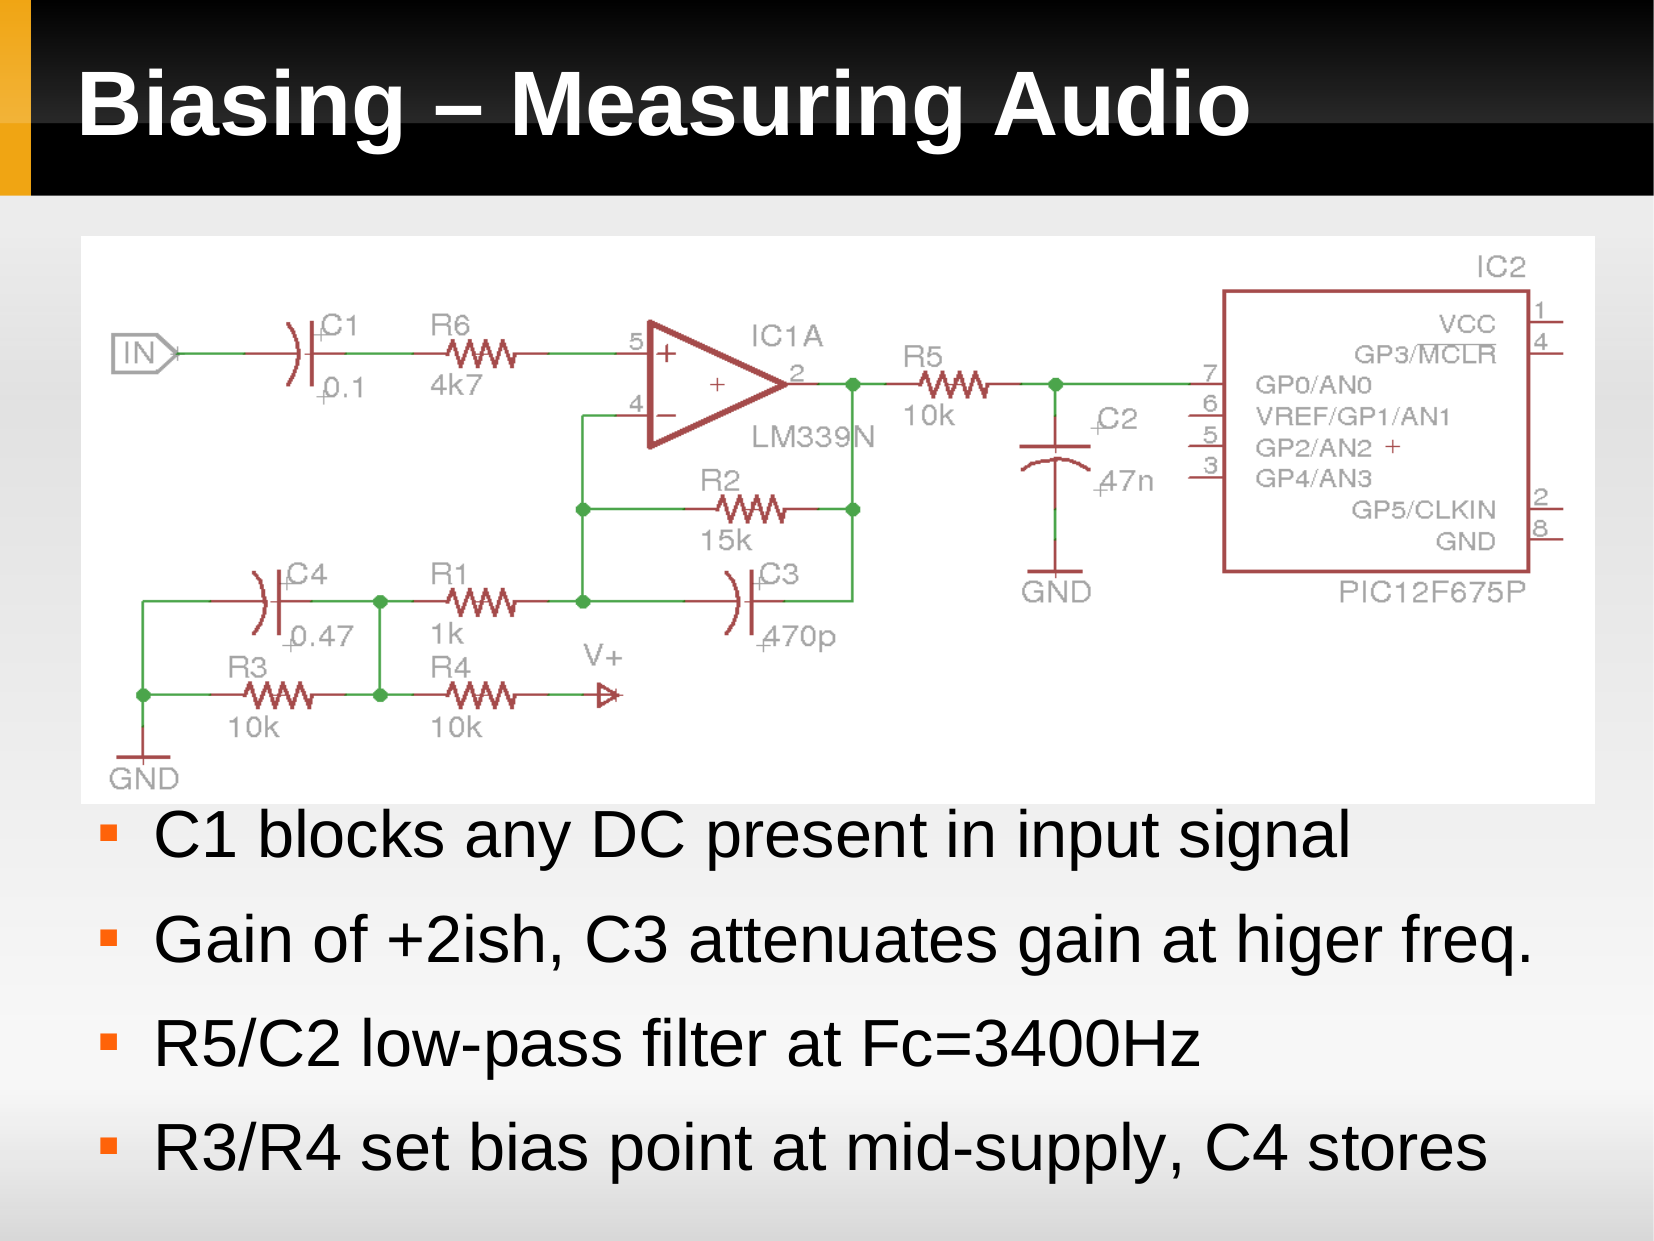

# Biasing – Measuring Audio
C1 blocks any DC present in input signal
Gain of +2ish, C3 attenuates gain at higer freq.
R5/C2 low-pass filter at Fc=3400Hz
R3/R4 set bias point at mid-supply, C4 stores